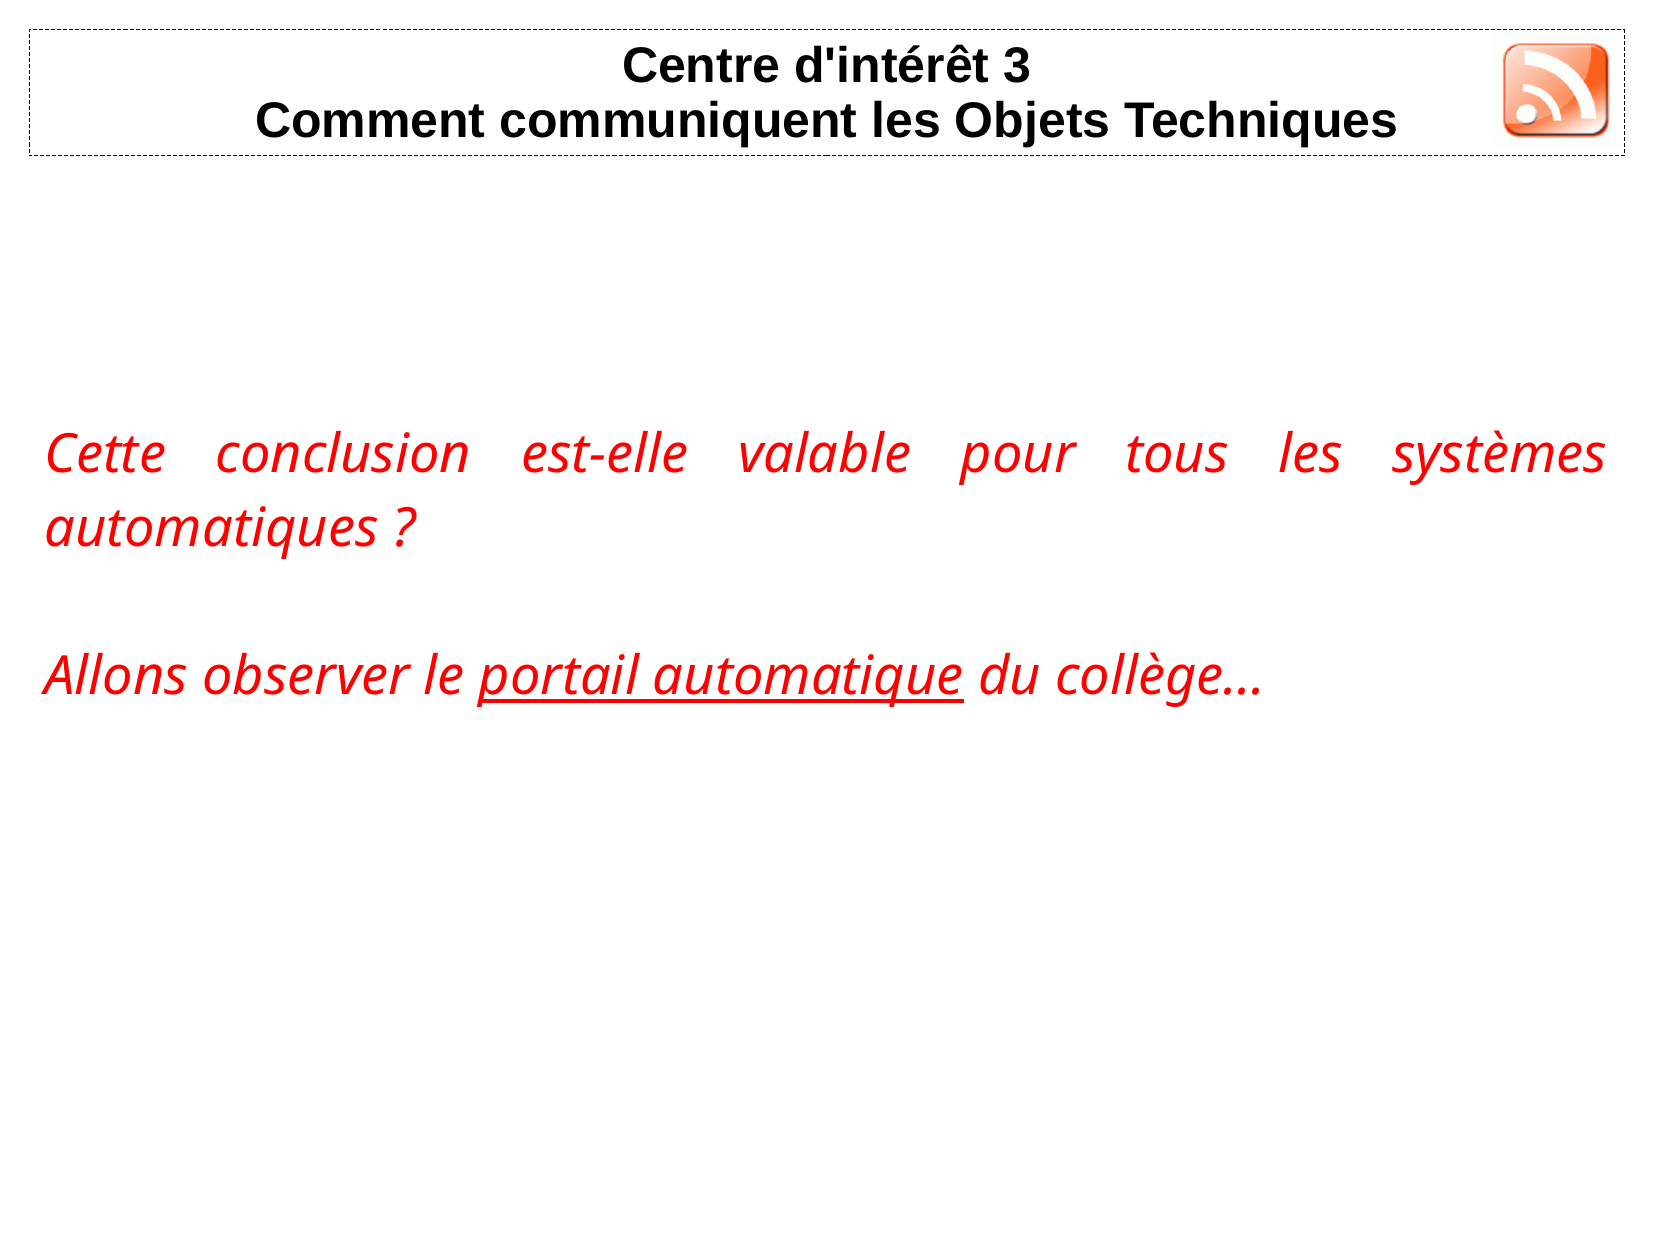

Centre d'intérêt 3
Comment communiquent les Objets Techniques
Cette conclusion est-elle valable pour tous les systèmes automatiques ?
Allons observer le portail automatique du collège...